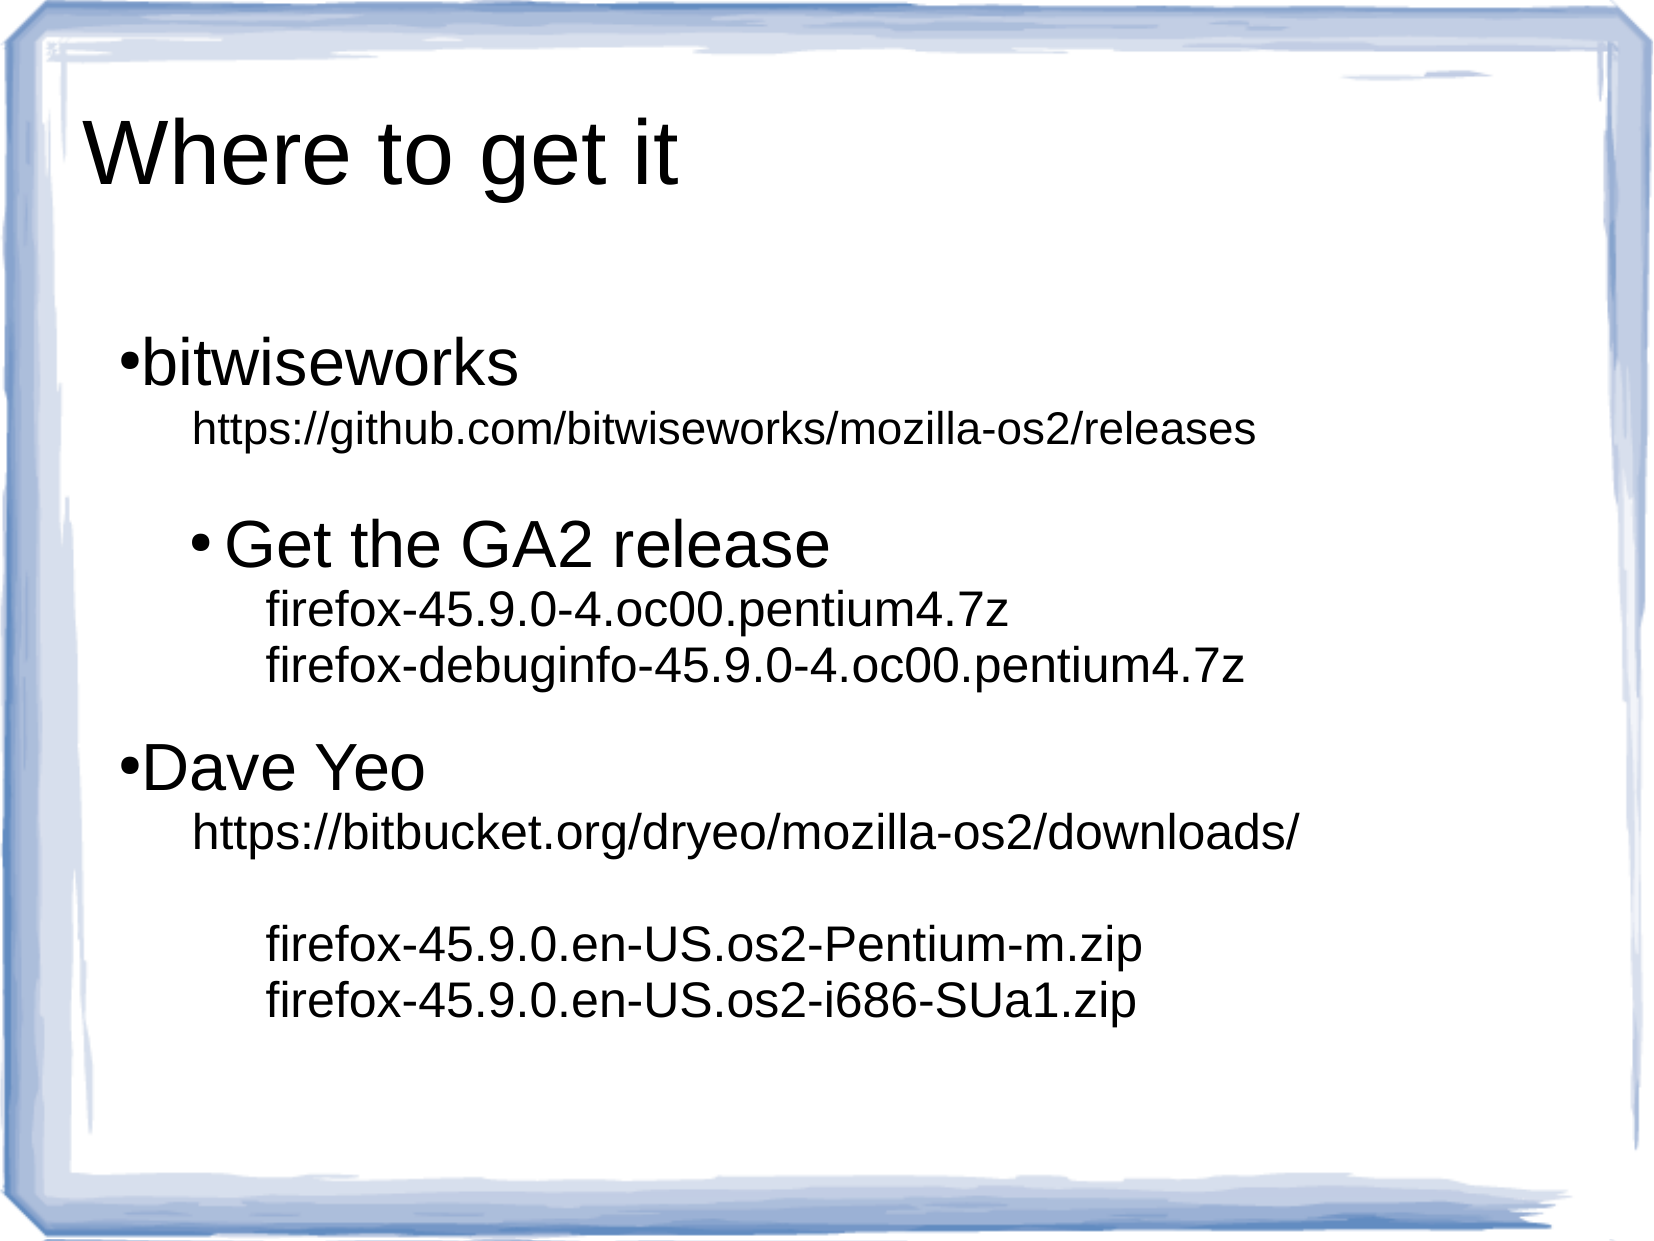

# Where to get it
bitwiseworks
	https://github.com/bitwiseworks/mozilla-os2/releases
Get the GA2 release
		firefox-45.9.0-4.oc00.pentium4.7z
		firefox-debuginfo-45.9.0-4.oc00.pentium4.7z
Dave Yeo
	https://bitbucket.org/dryeo/mozilla-os2/downloads/
		firefox-45.9.0.en-US.os2-Pentium-m.zip
		firefox-45.9.0.en-US.os2-i686-SUa1.zip